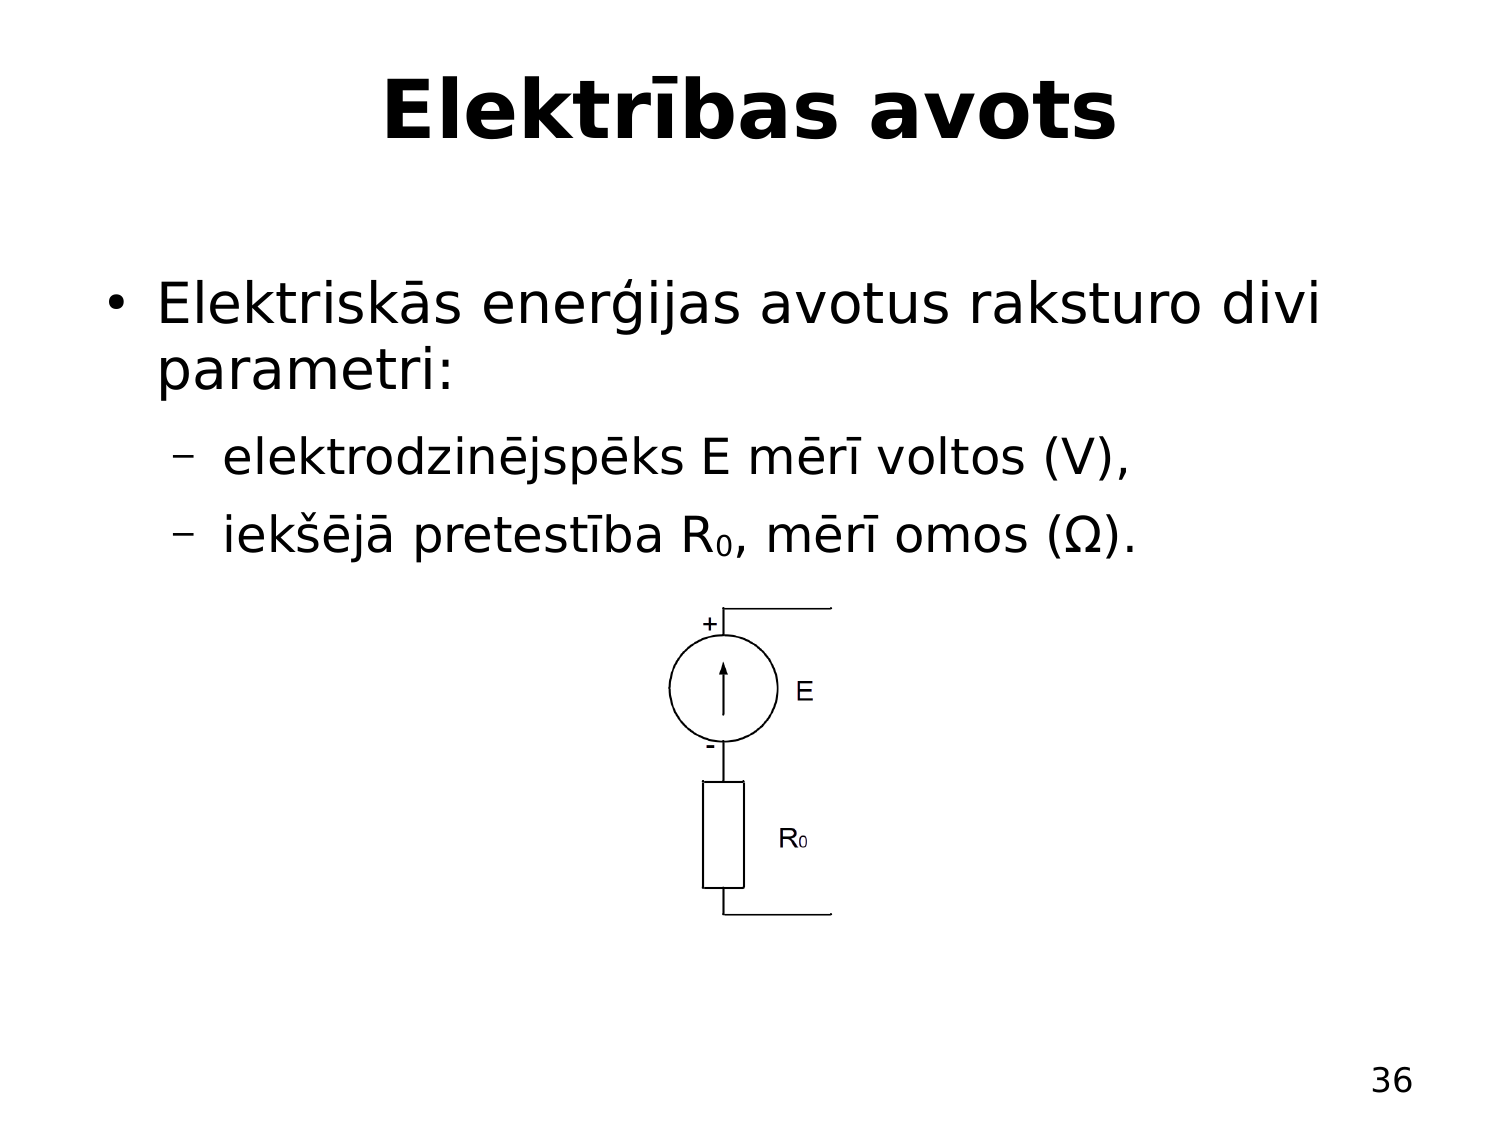

# Elektrības avots
Elektriskās enerģijas avotus raksturo divi parametri:
elektrodzinējspēks E mērī voltos (V),
iekšējā pretestība R0, mērī omos (Ω).